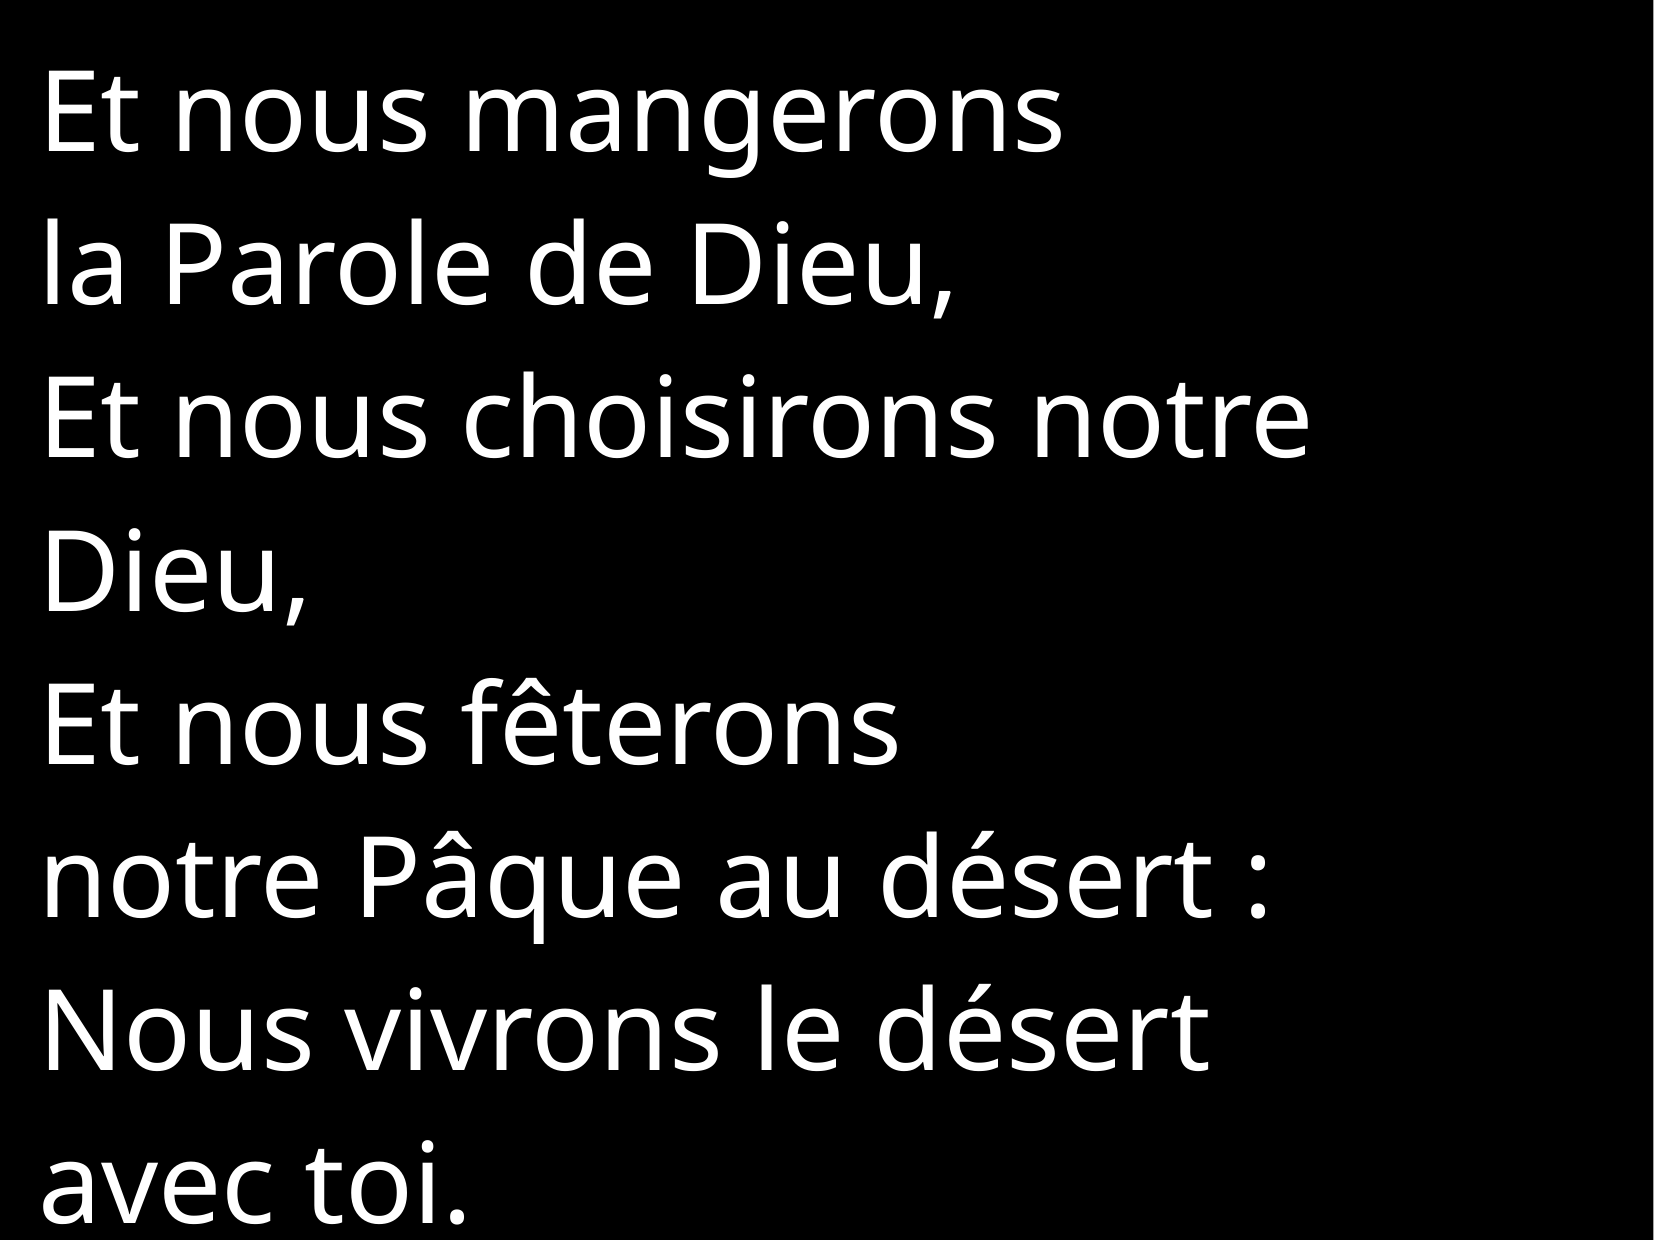

Et nous mangerons
la Parole de Dieu,
Et nous choisirons notre Dieu,
Et nous fêterons
notre Pâque au désert :
Nous vivrons le désert
avec toi.